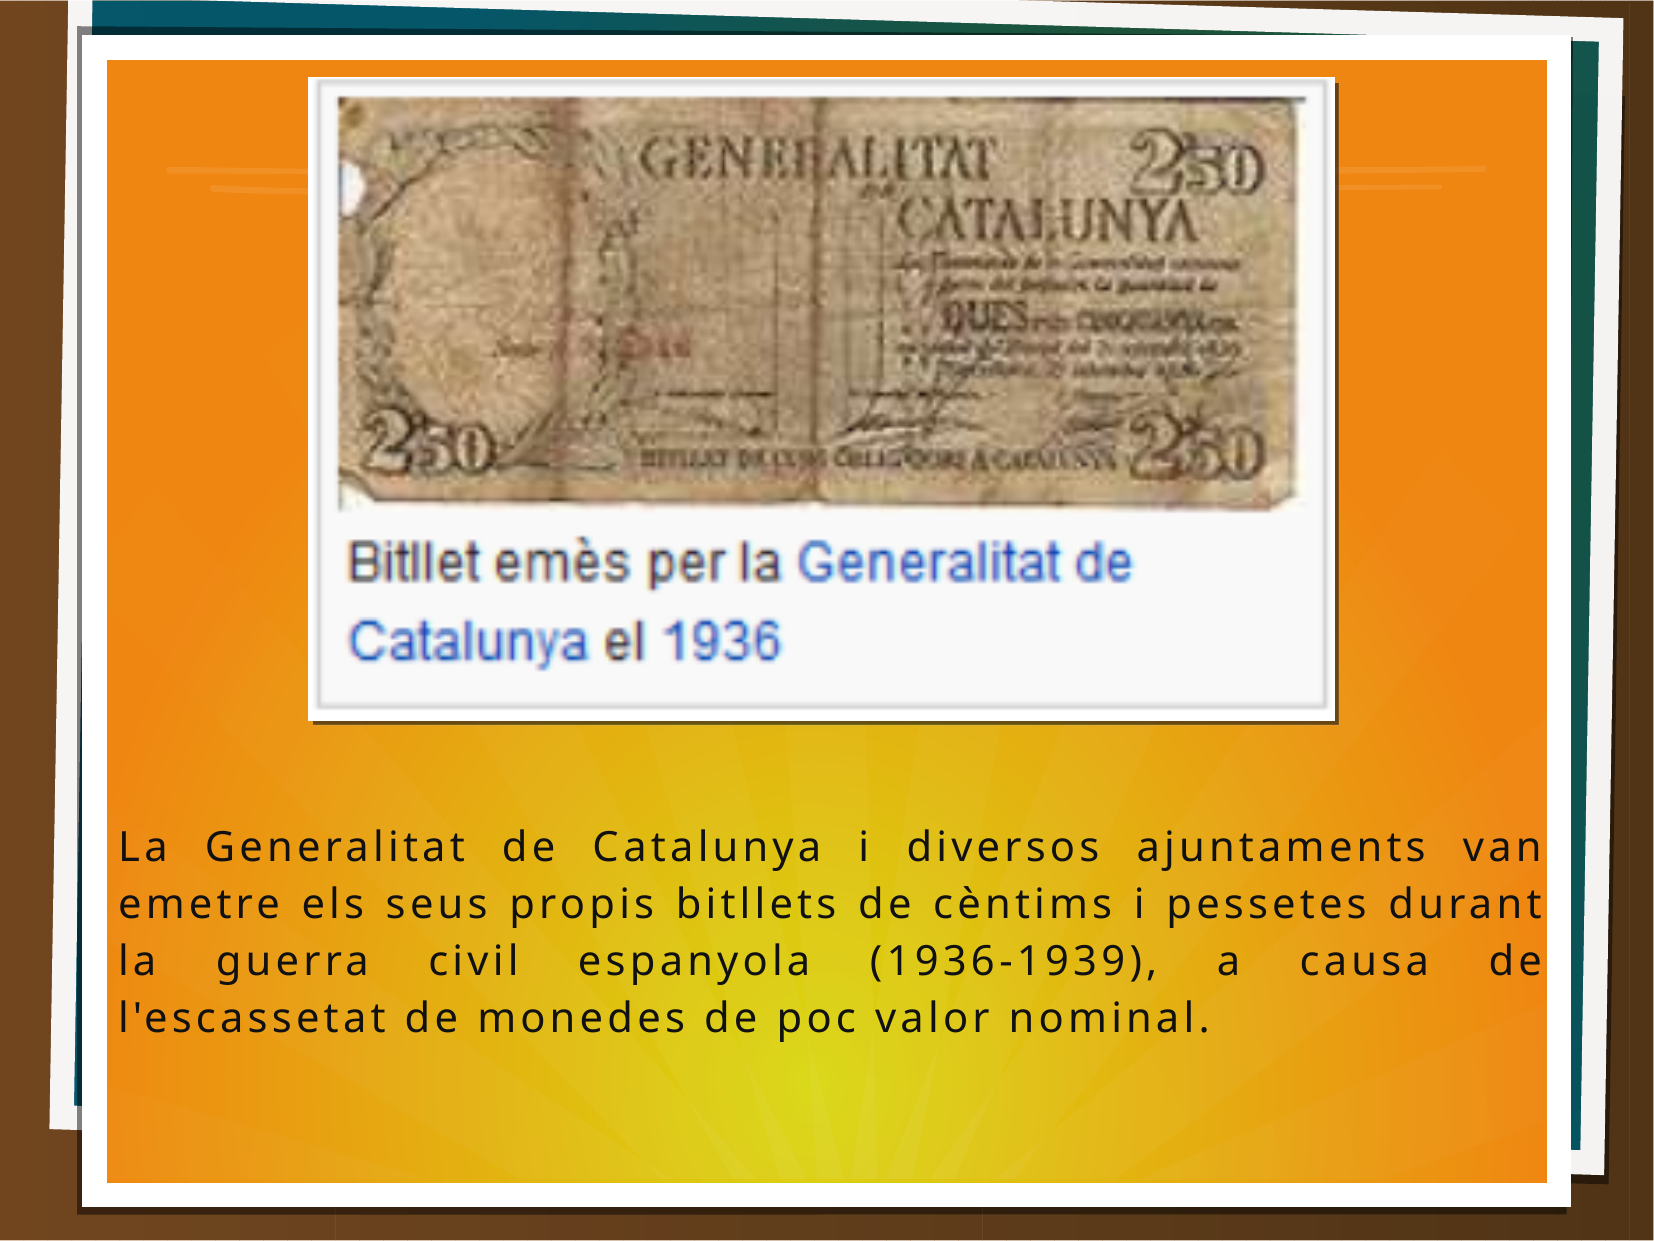

# La Generalitat de Catalunya i diversos ajuntaments van emetre els seus propis bitllets de cèntims i pessetes durant la guerra civil espanyola (1936-1939), a causa de l'escassetat de monedes de poc valor nominal.